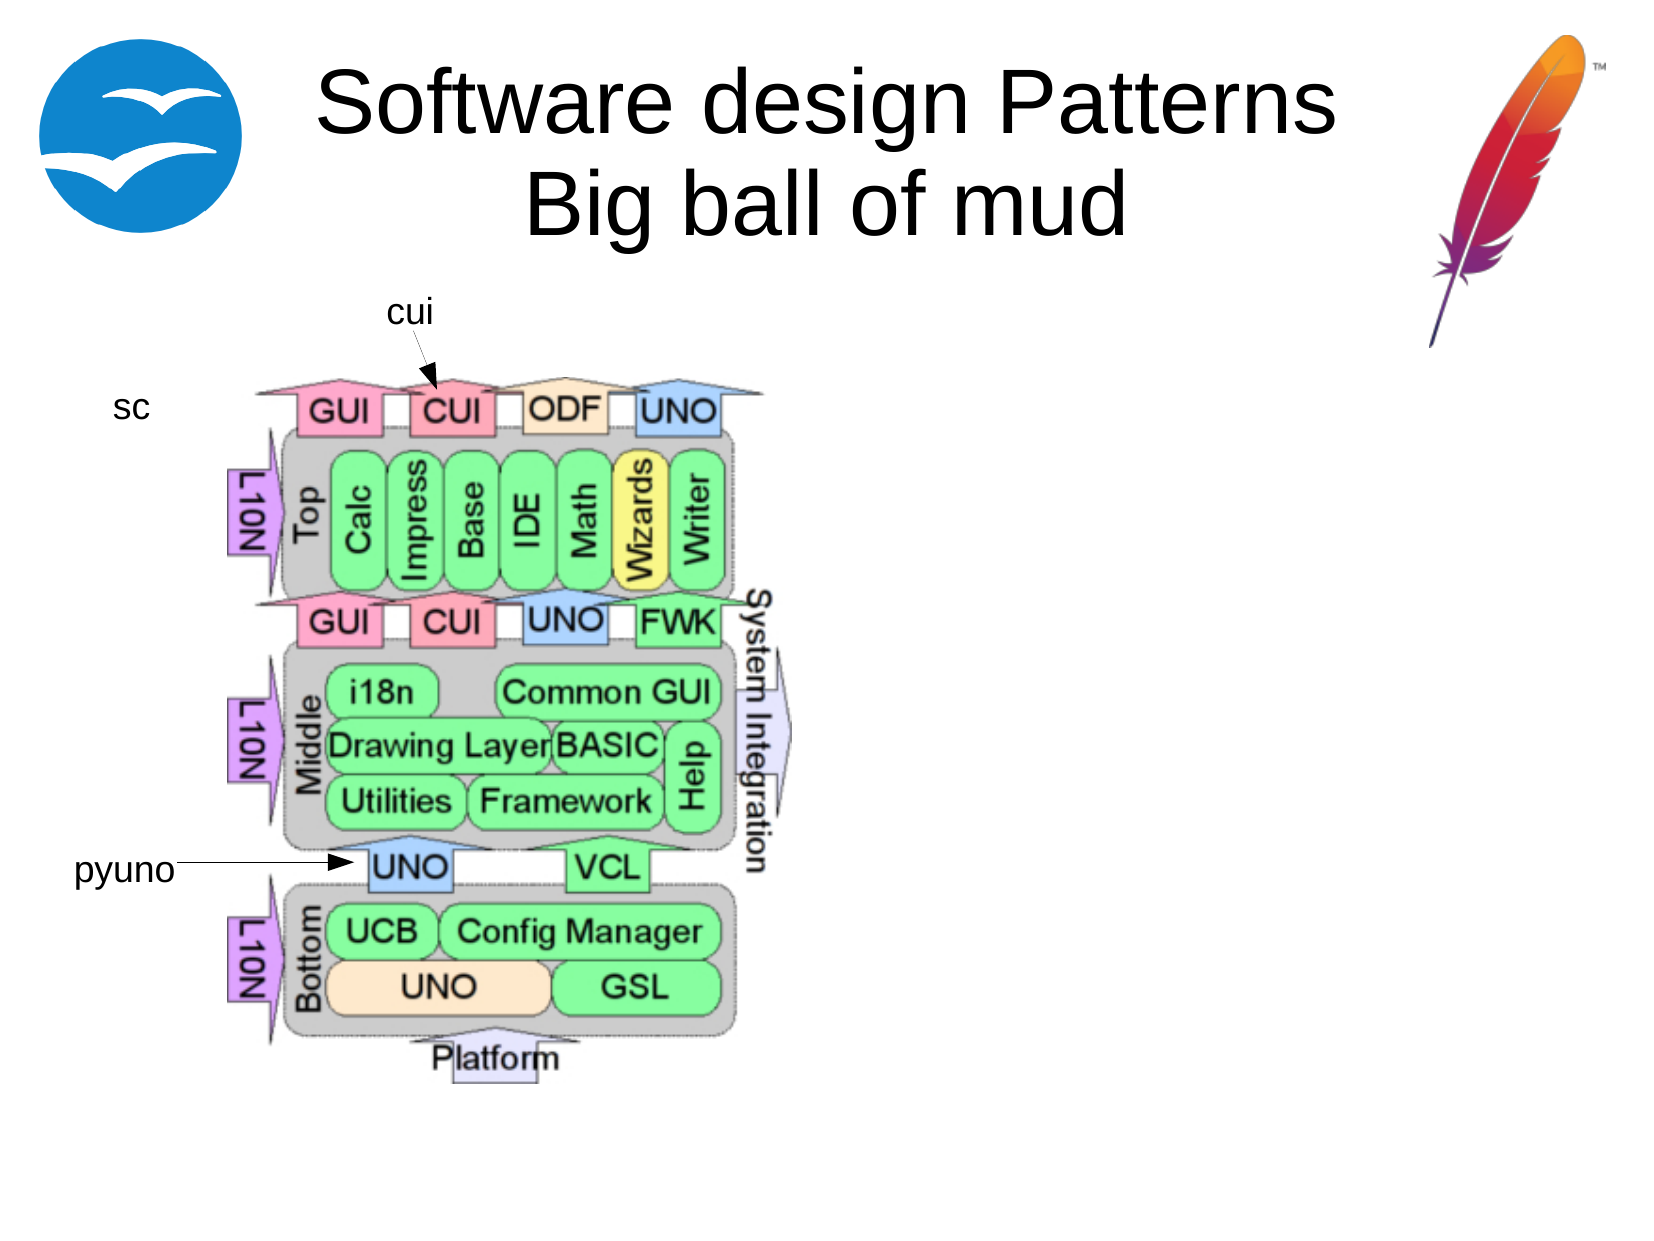

# Software design Patterns Big ball of mud
cui
sc
pyuno